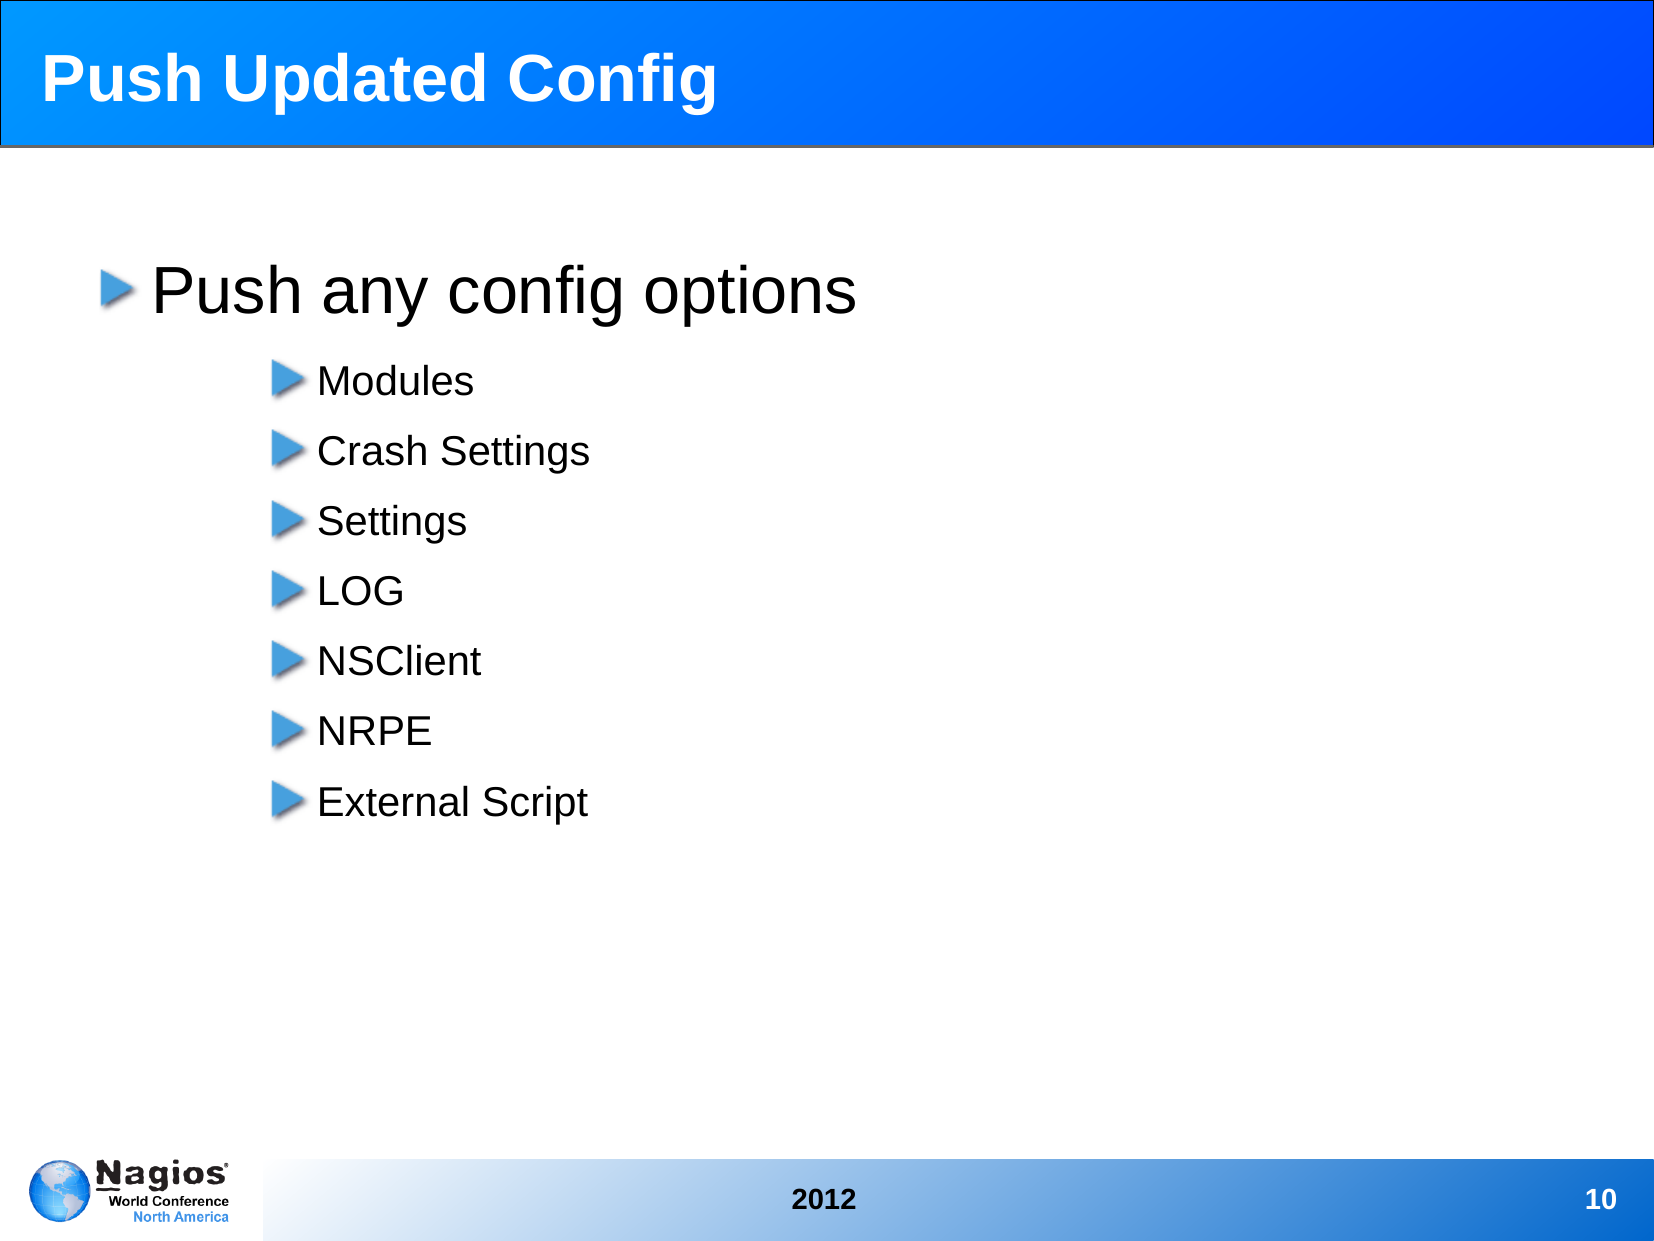

# Push Updated Config
Push any config options
Modules
Crash Settings
Settings
LOG
NSClient
NRPE
External Script
2011
10